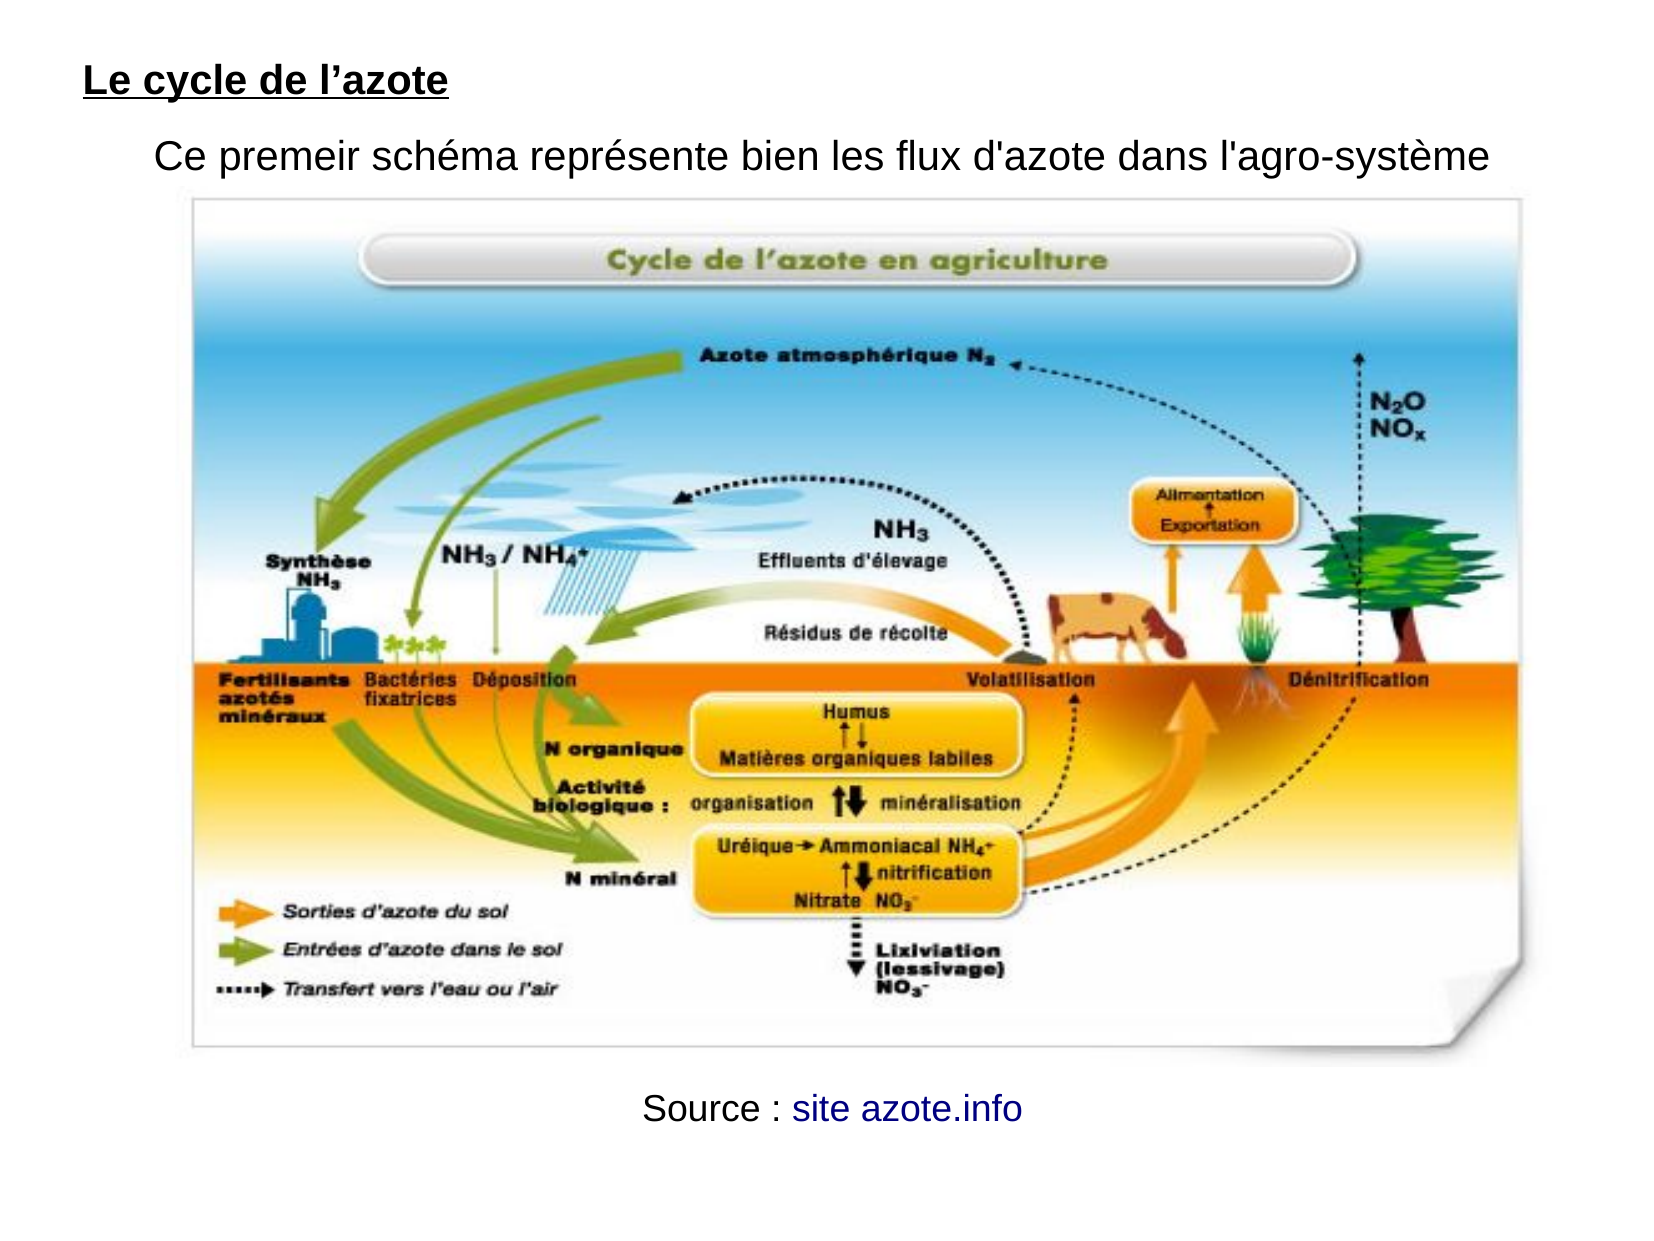

# Le cycle de l’azote
Ce premeir schéma représente bien les flux d'azote dans l'agro-système
Source : site azote.info